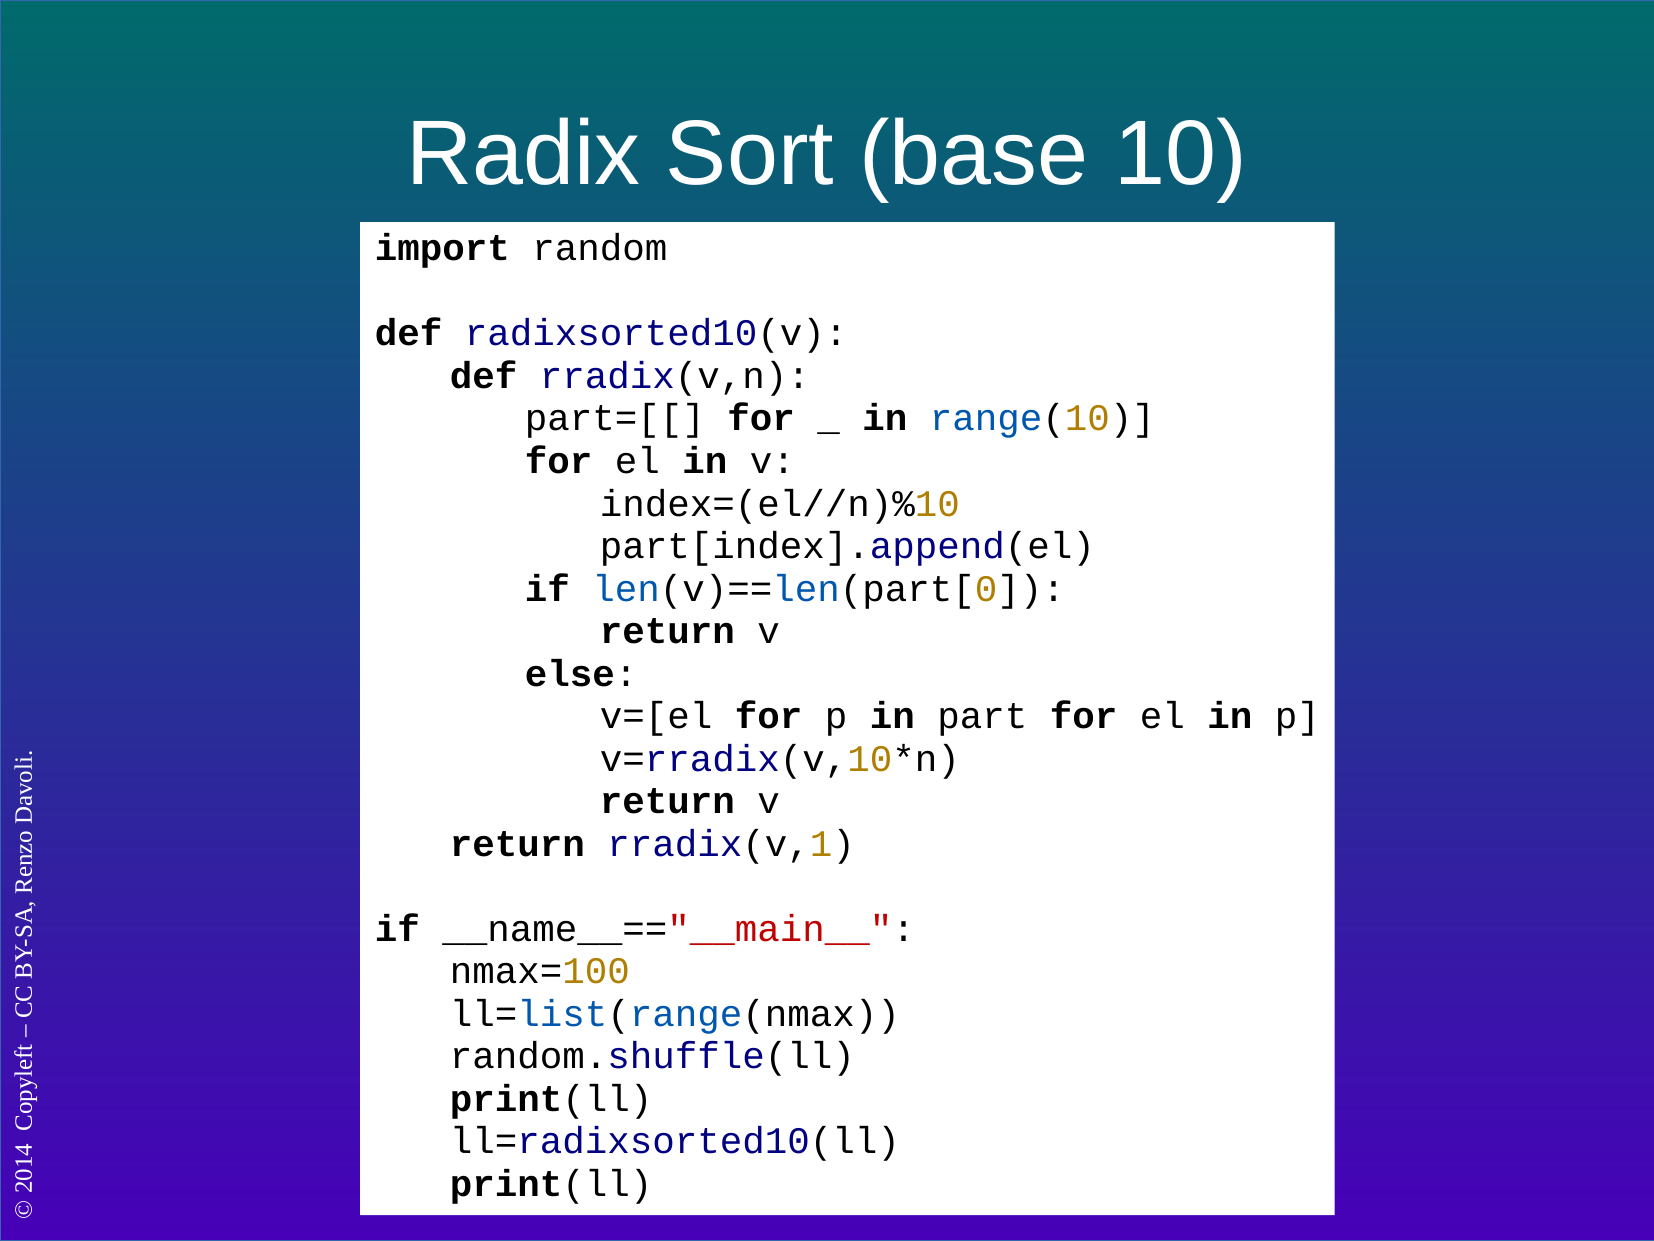

# Radix Sort (base 10)
import random
def radixsorted10(v):
	def rradix(v,n):
		part=[[] for _ in range(10)]
		for el in v:
			index=(el//n)%10
			part[index].append(el)
		if len(v)==len(part[0]):
			return v
		else:
			v=[el for p in part for el in p]
			v=rradix(v,10*n)
			return v
	return rradix(v,1)
if __name__=="__main__":
	nmax=100
	ll=list(range(nmax))
	random.shuffle(ll)
	print(ll)
	ll=radixsorted10(ll)
	print(ll)